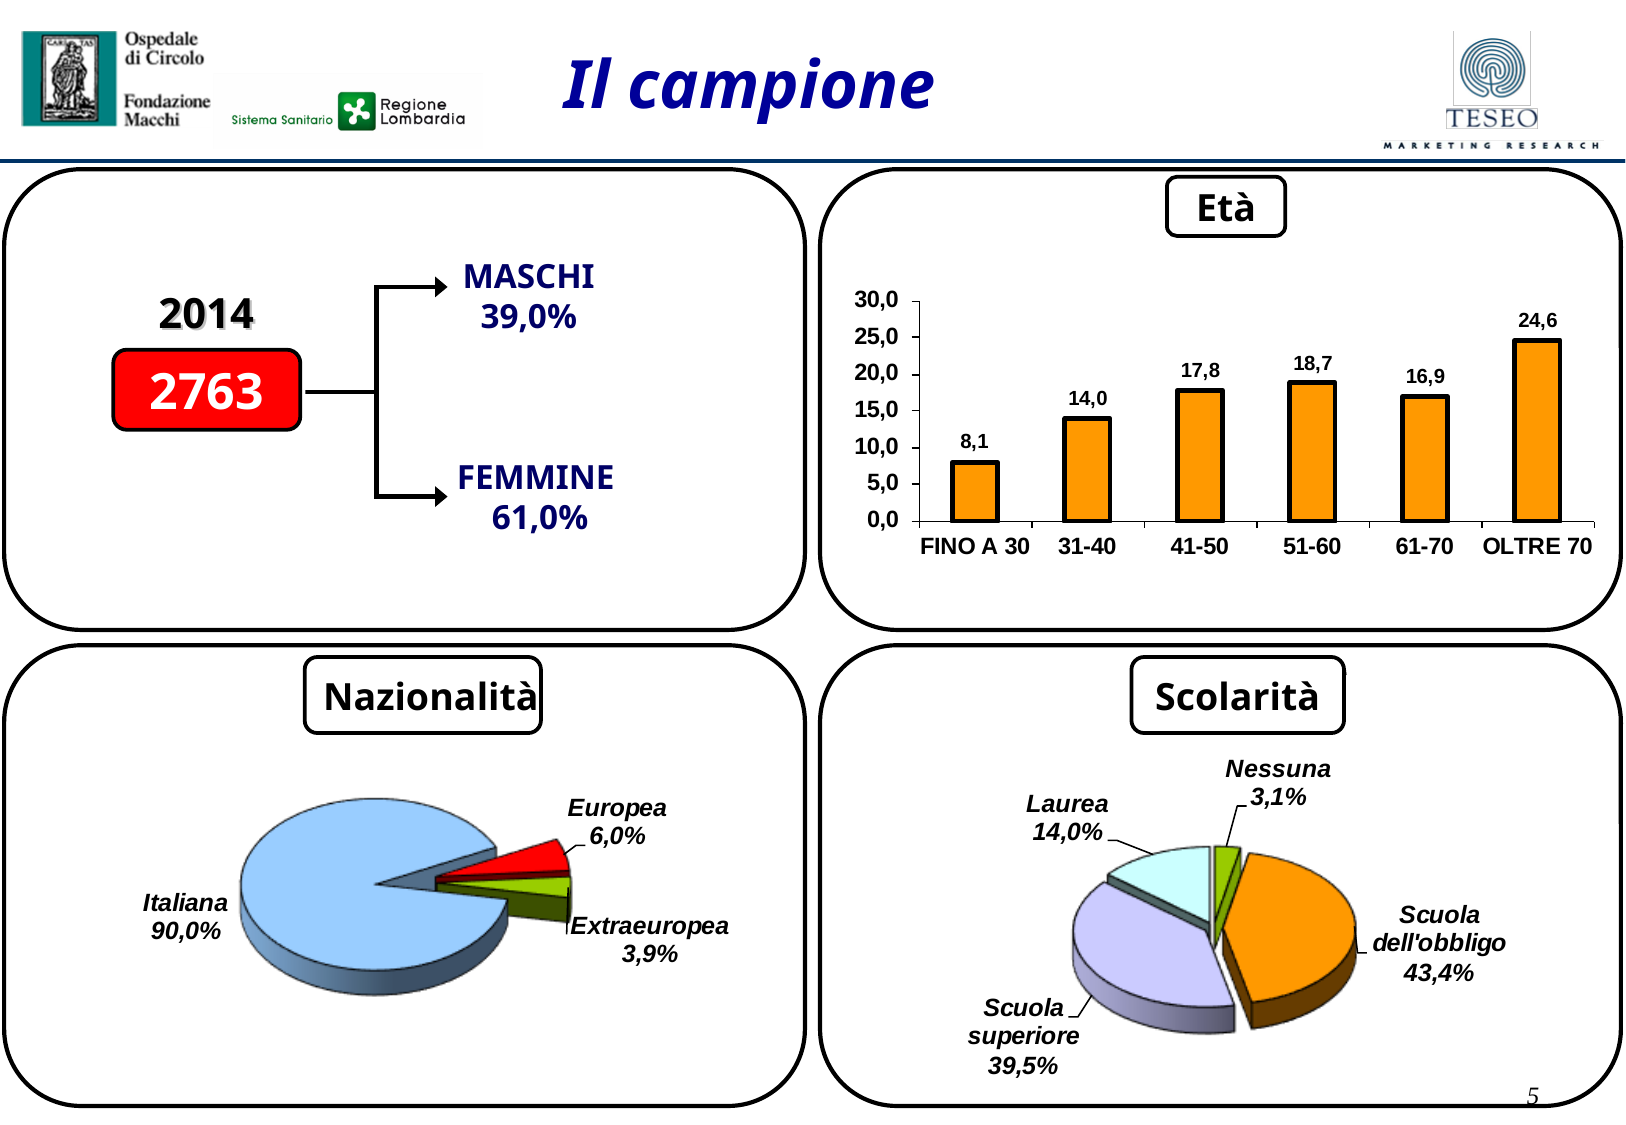

Il campione
Età
MASCHI
39,0%
2014
2763
FEMMINE
61,0%
Nazionalità
Scolarità